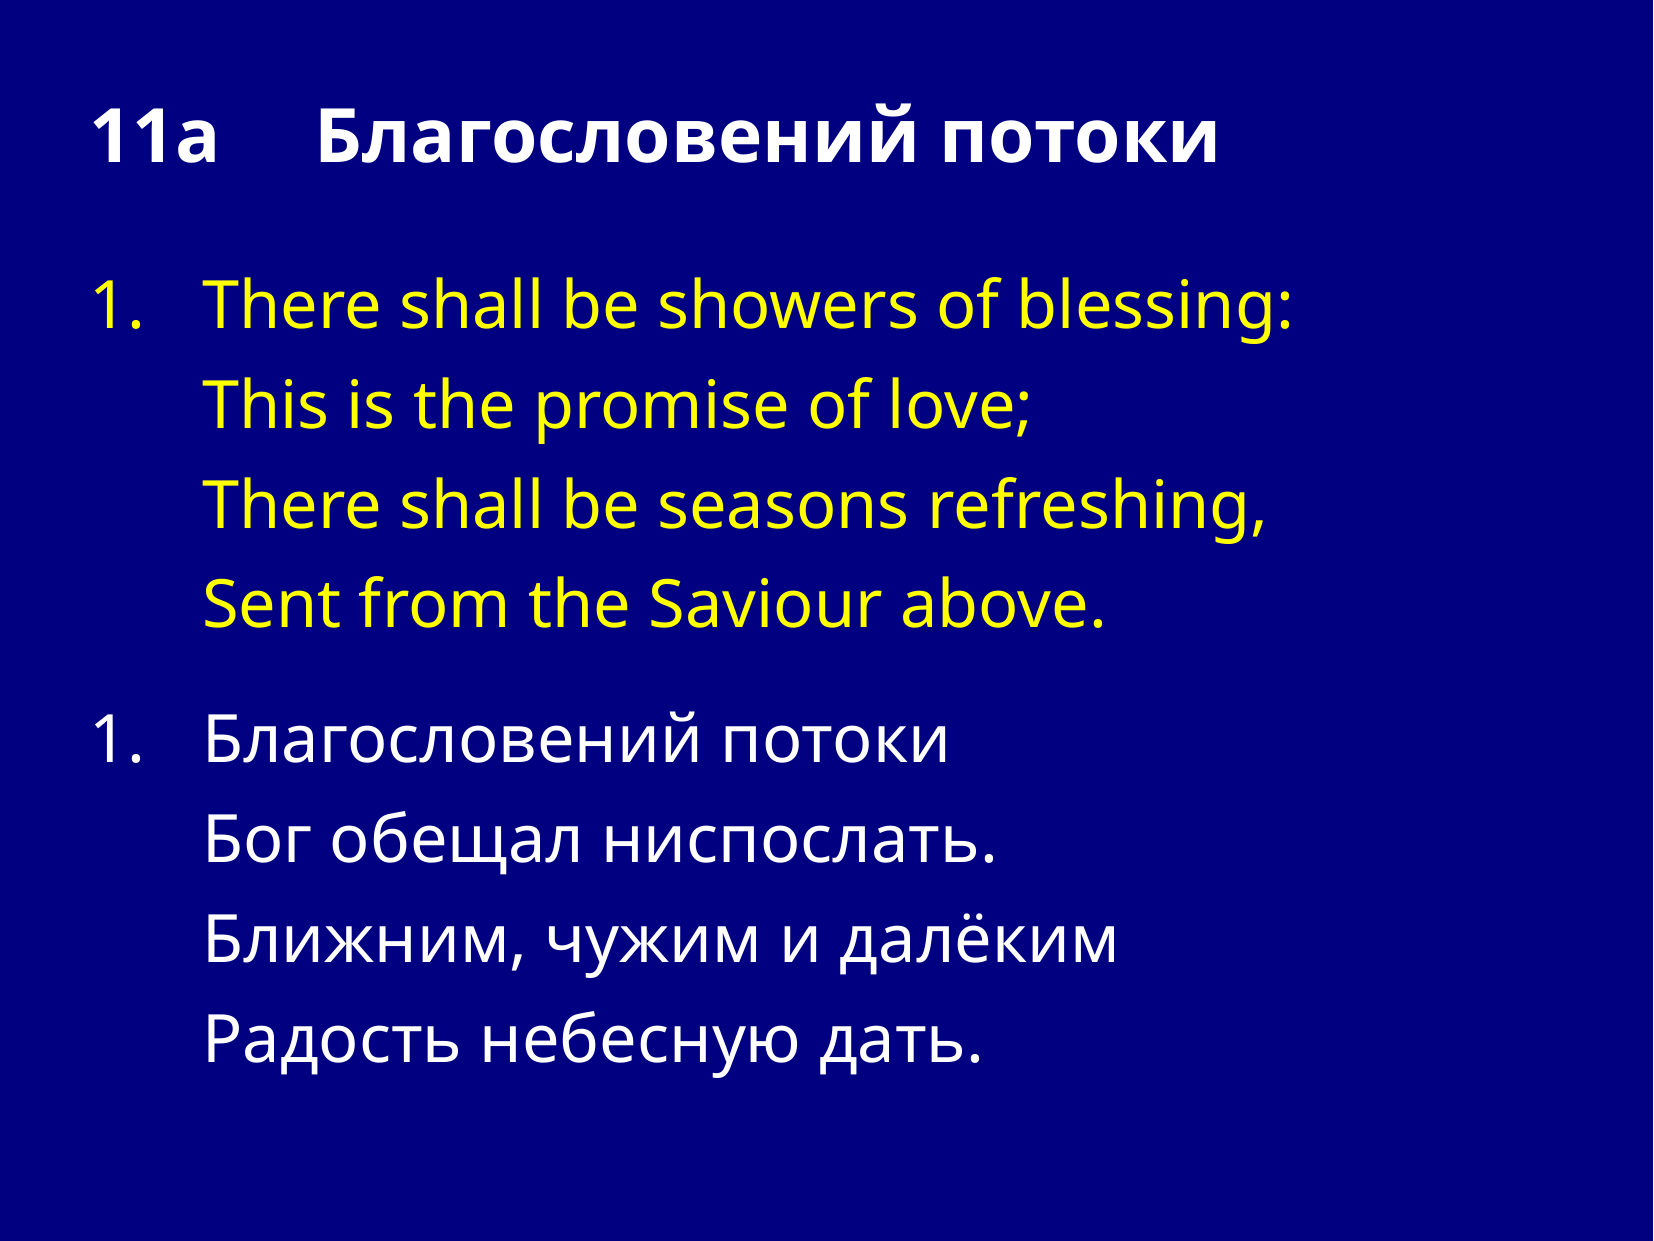

11а	Благословений потоки
1.	There shall be showers of blessing:
	This is the promise of love;
	There shall be seasons refreshing,
	Sent from the Saviour above.
1.	Благословений потоки
	Бог обещал ниспослать.
	Ближним, чужим и далёким
	Радость небесную дать.